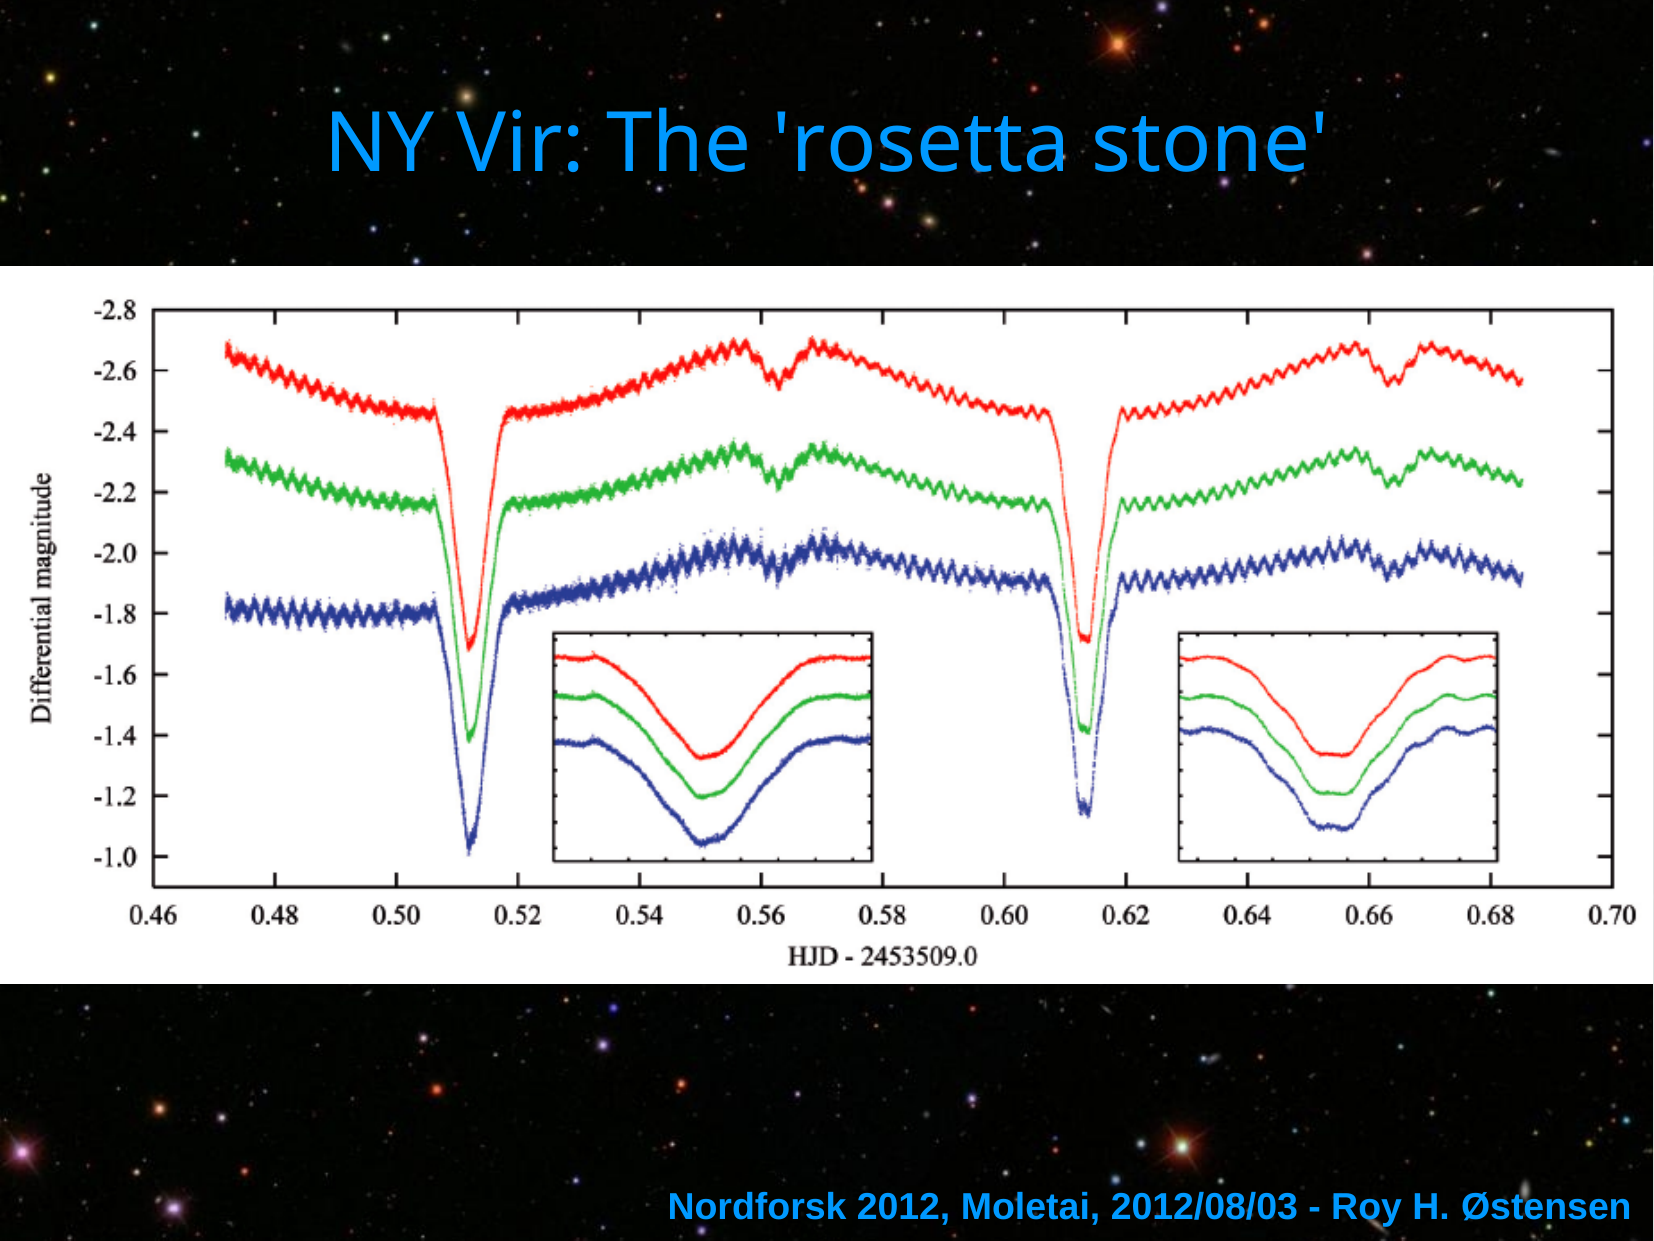

# NY Vir: The 'rosetta stone'
Observational study by Vučković (Ph.D. Thesis), details in Vučković et al. A&A, 2007, 2009
Observational data from VLT with Ultracam 3-channel photometry and UVES high-resolution spectroscopy